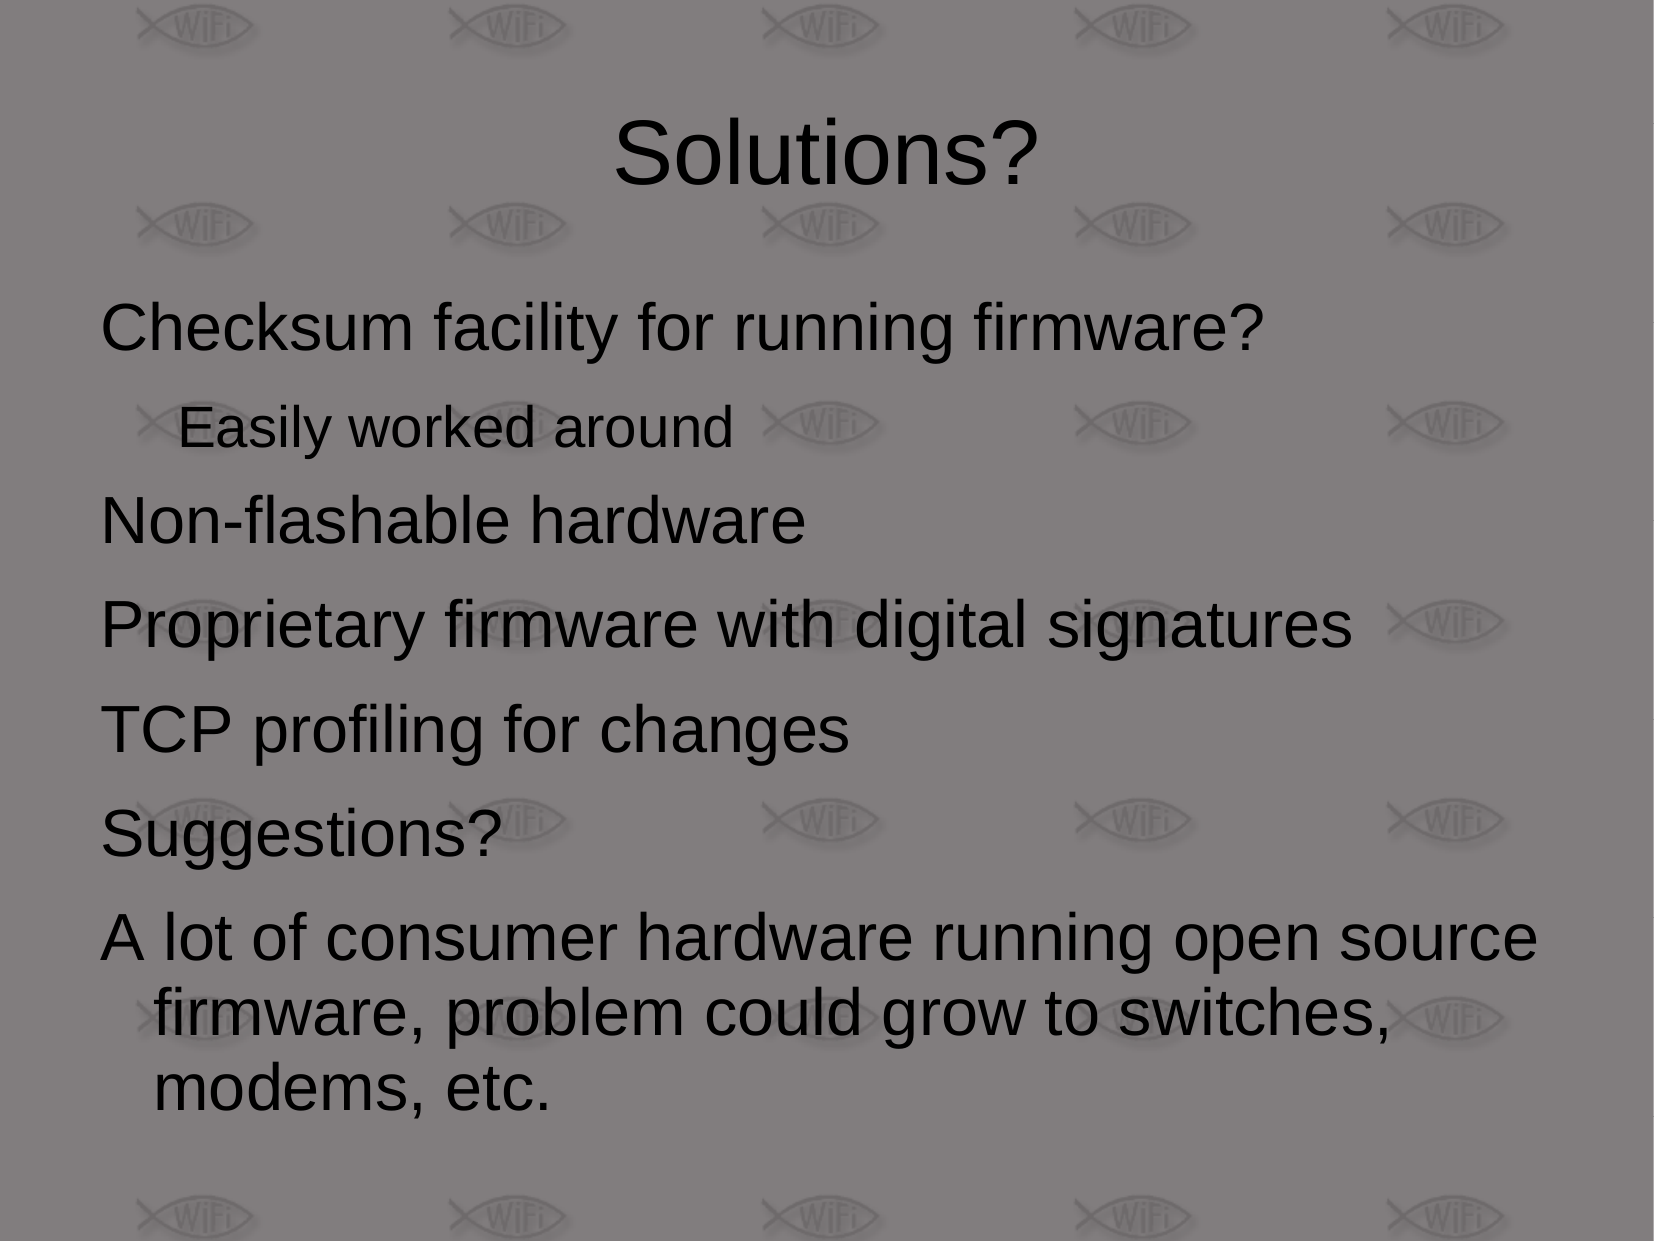

# Solutions?
Checksum facility for running firmware?
Easily worked around
Non-flashable hardware
Proprietary firmware with digital signatures
TCP profiling for changes
Suggestions?
A lot of consumer hardware running open source firmware, problem could grow to switches, modems, etc.